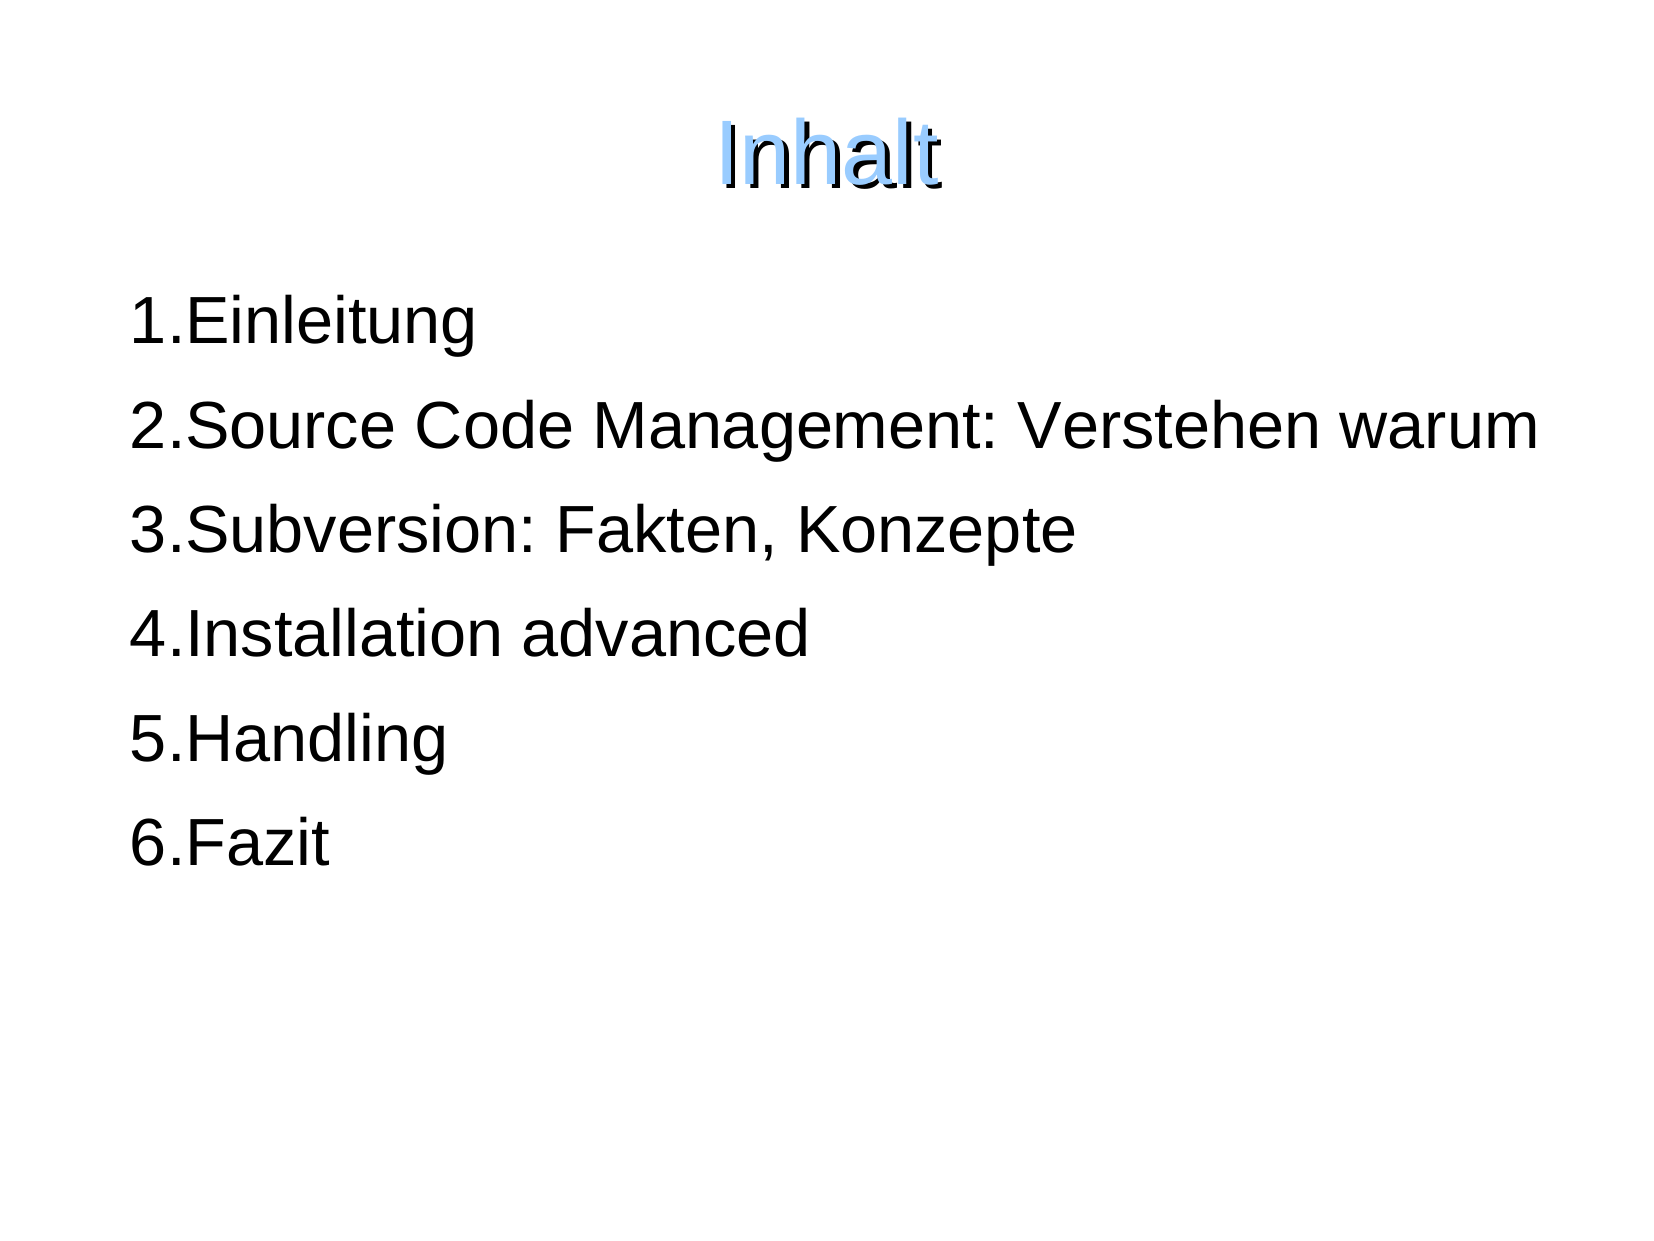

# Inhalt
Einleitung
Source Code Management: Verstehen warum
Subversion: Fakten, Konzepte
Installation advanced
Handling
Fazit